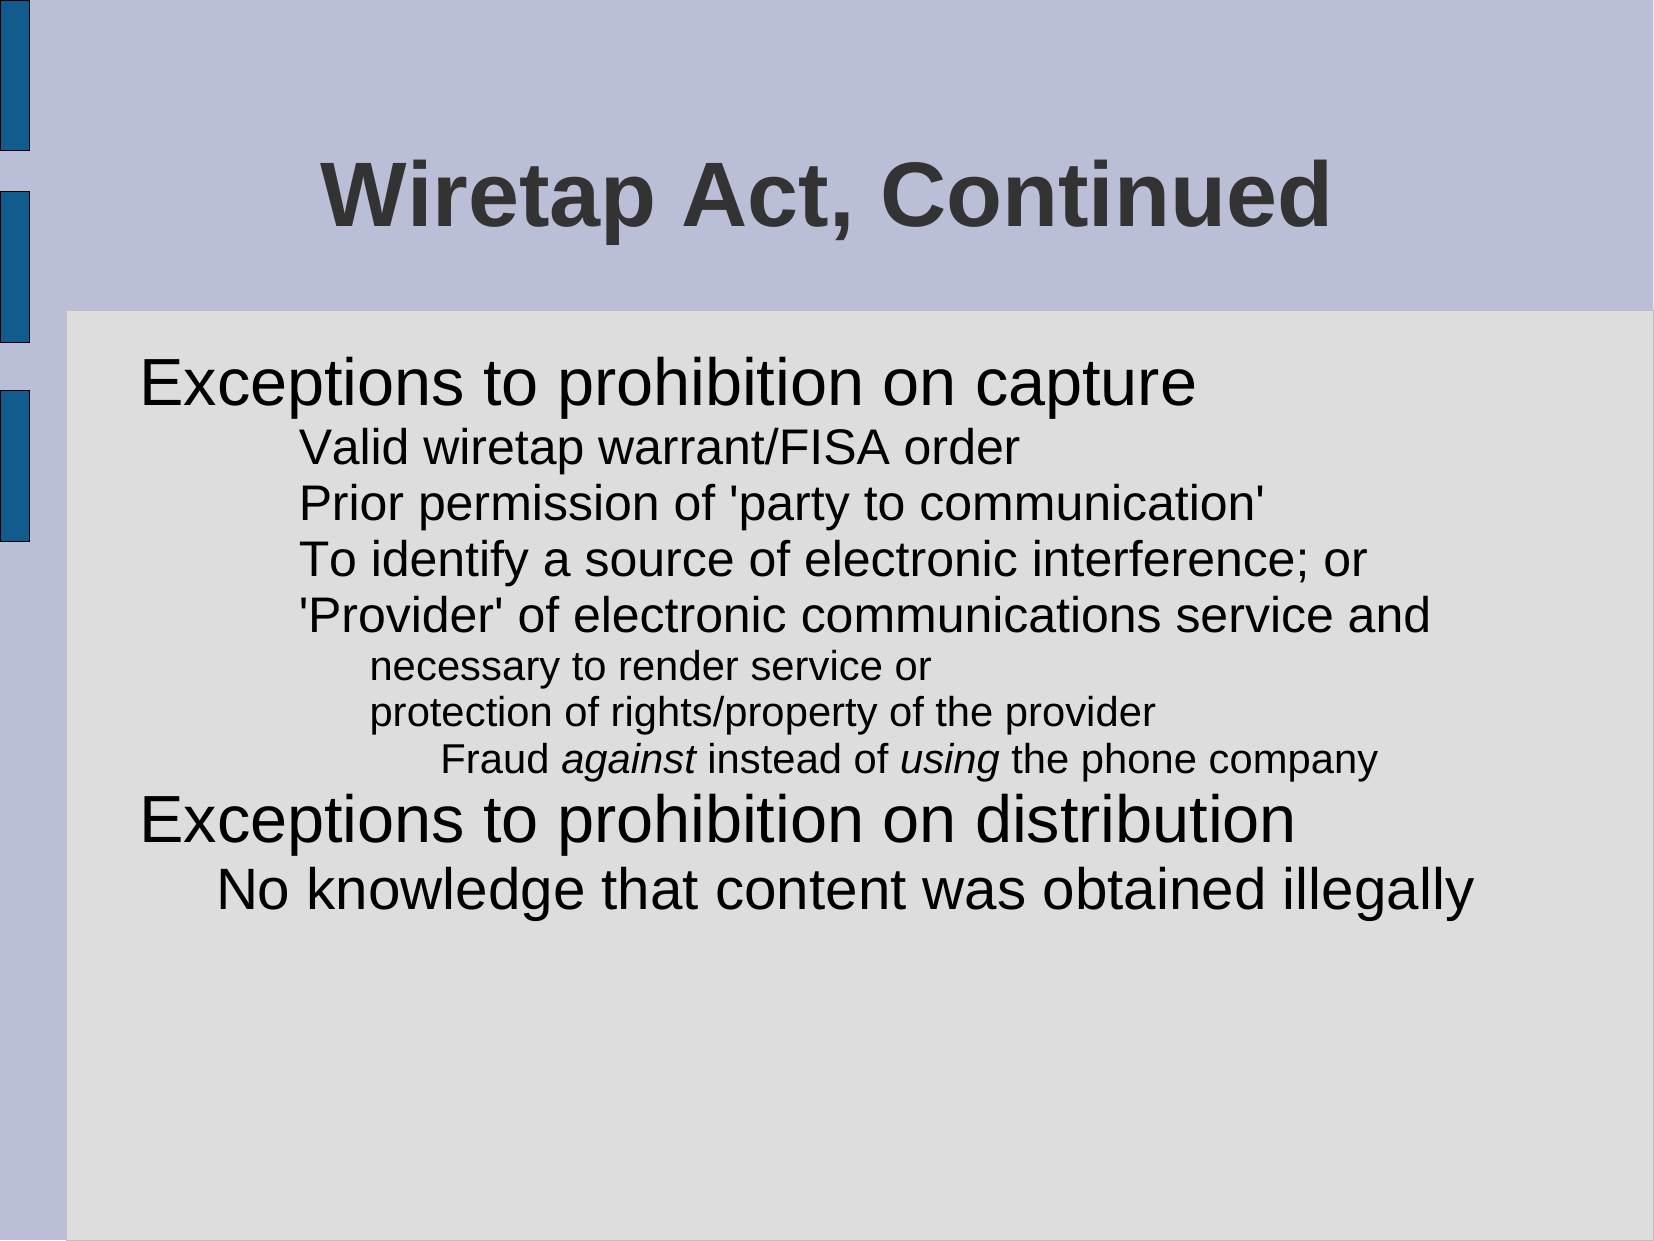

# Wiretap Act, Continued
Exceptions to prohibition on capture
Valid wiretap warrant/FISA order
Prior permission of 'party to communication'
To identify a source of electronic interference; or
'Provider' of electronic communications service and
necessary to render service or
protection of rights/property of the provider
Fraud against instead of using the phone company
Exceptions to prohibition on distribution
No knowledge that content was obtained illegally